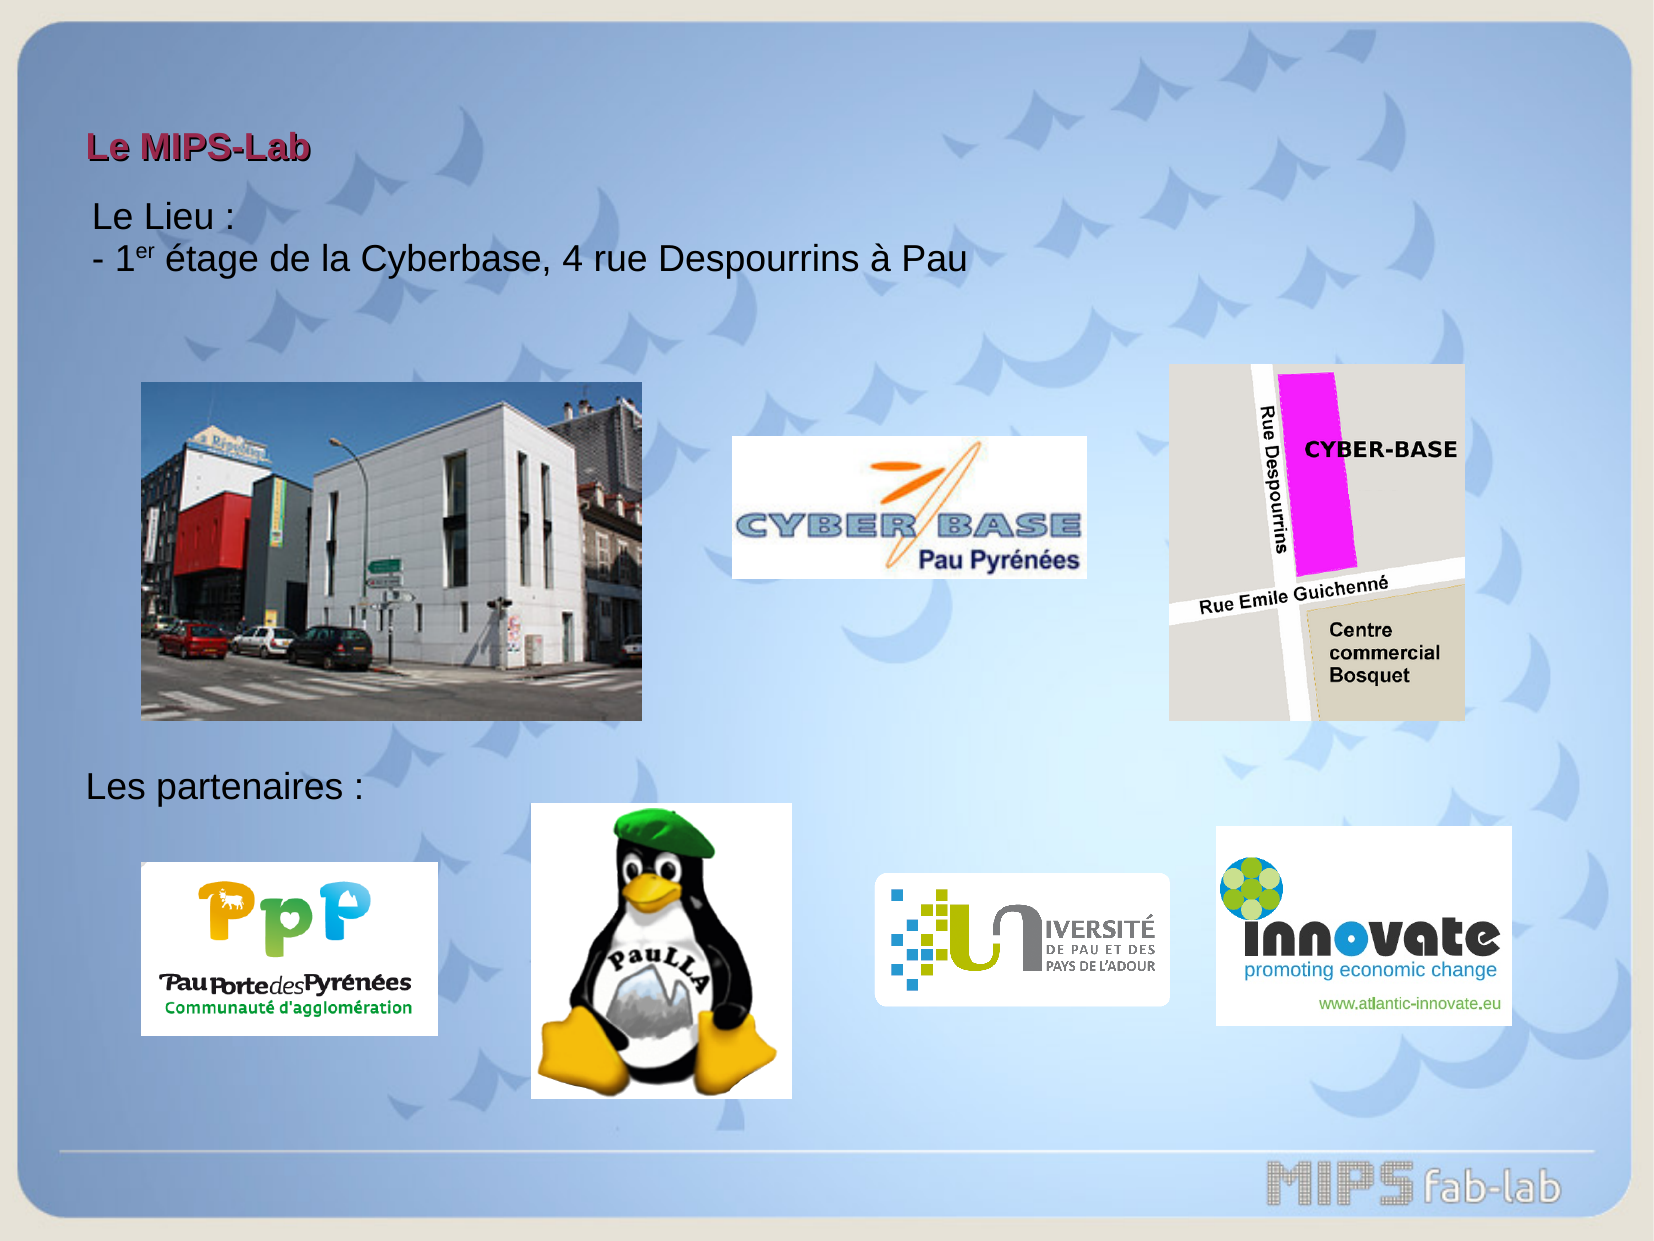

Le MIPS-Lab
Le Lieu :
- 1er étage de la Cyberbase, 4 rue Despourrins à Pau
Les partenaires :